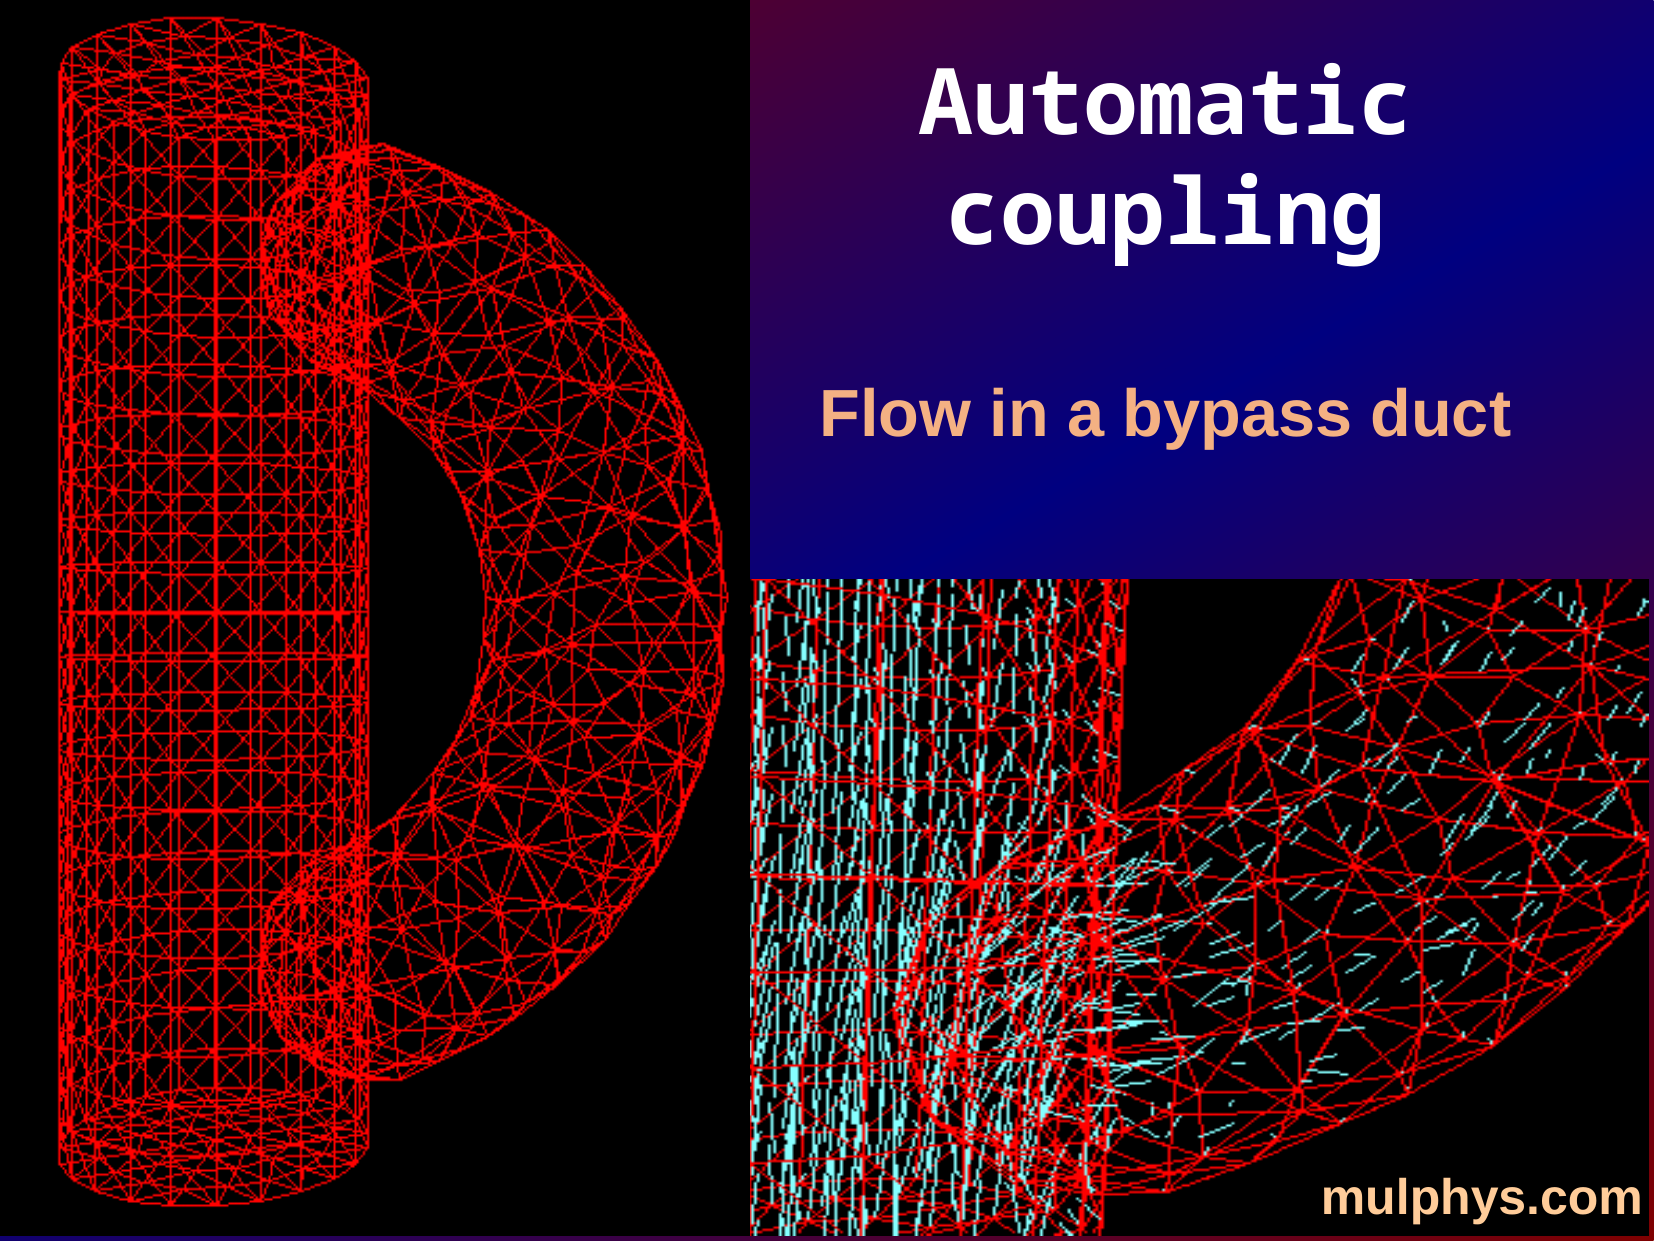

# Automatic coupling
Flow in a bypass duct
mulphys.com